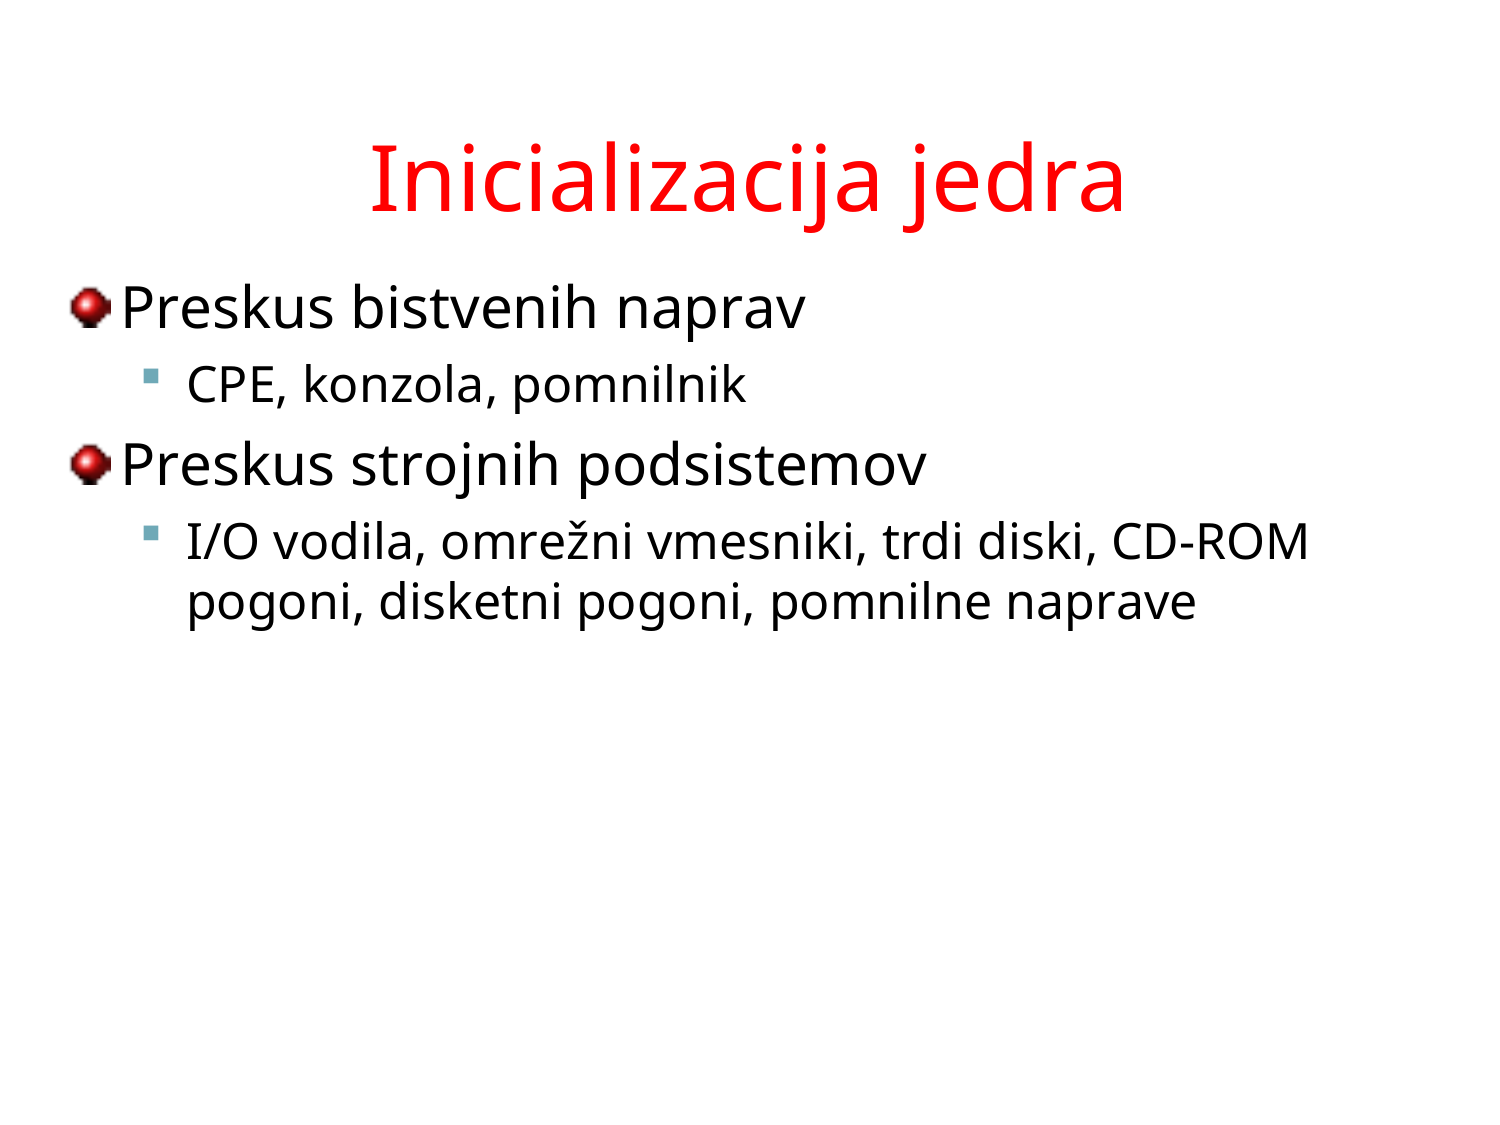

# Inicializacija jedra
Preskus bistvenih naprav
CPE, konzola, pomnilnik
Preskus strojnih podsistemov
I/O vodila, omrežni vmesniki, trdi diski, CD-ROM pogoni, disketni pogoni, pomnilne naprave